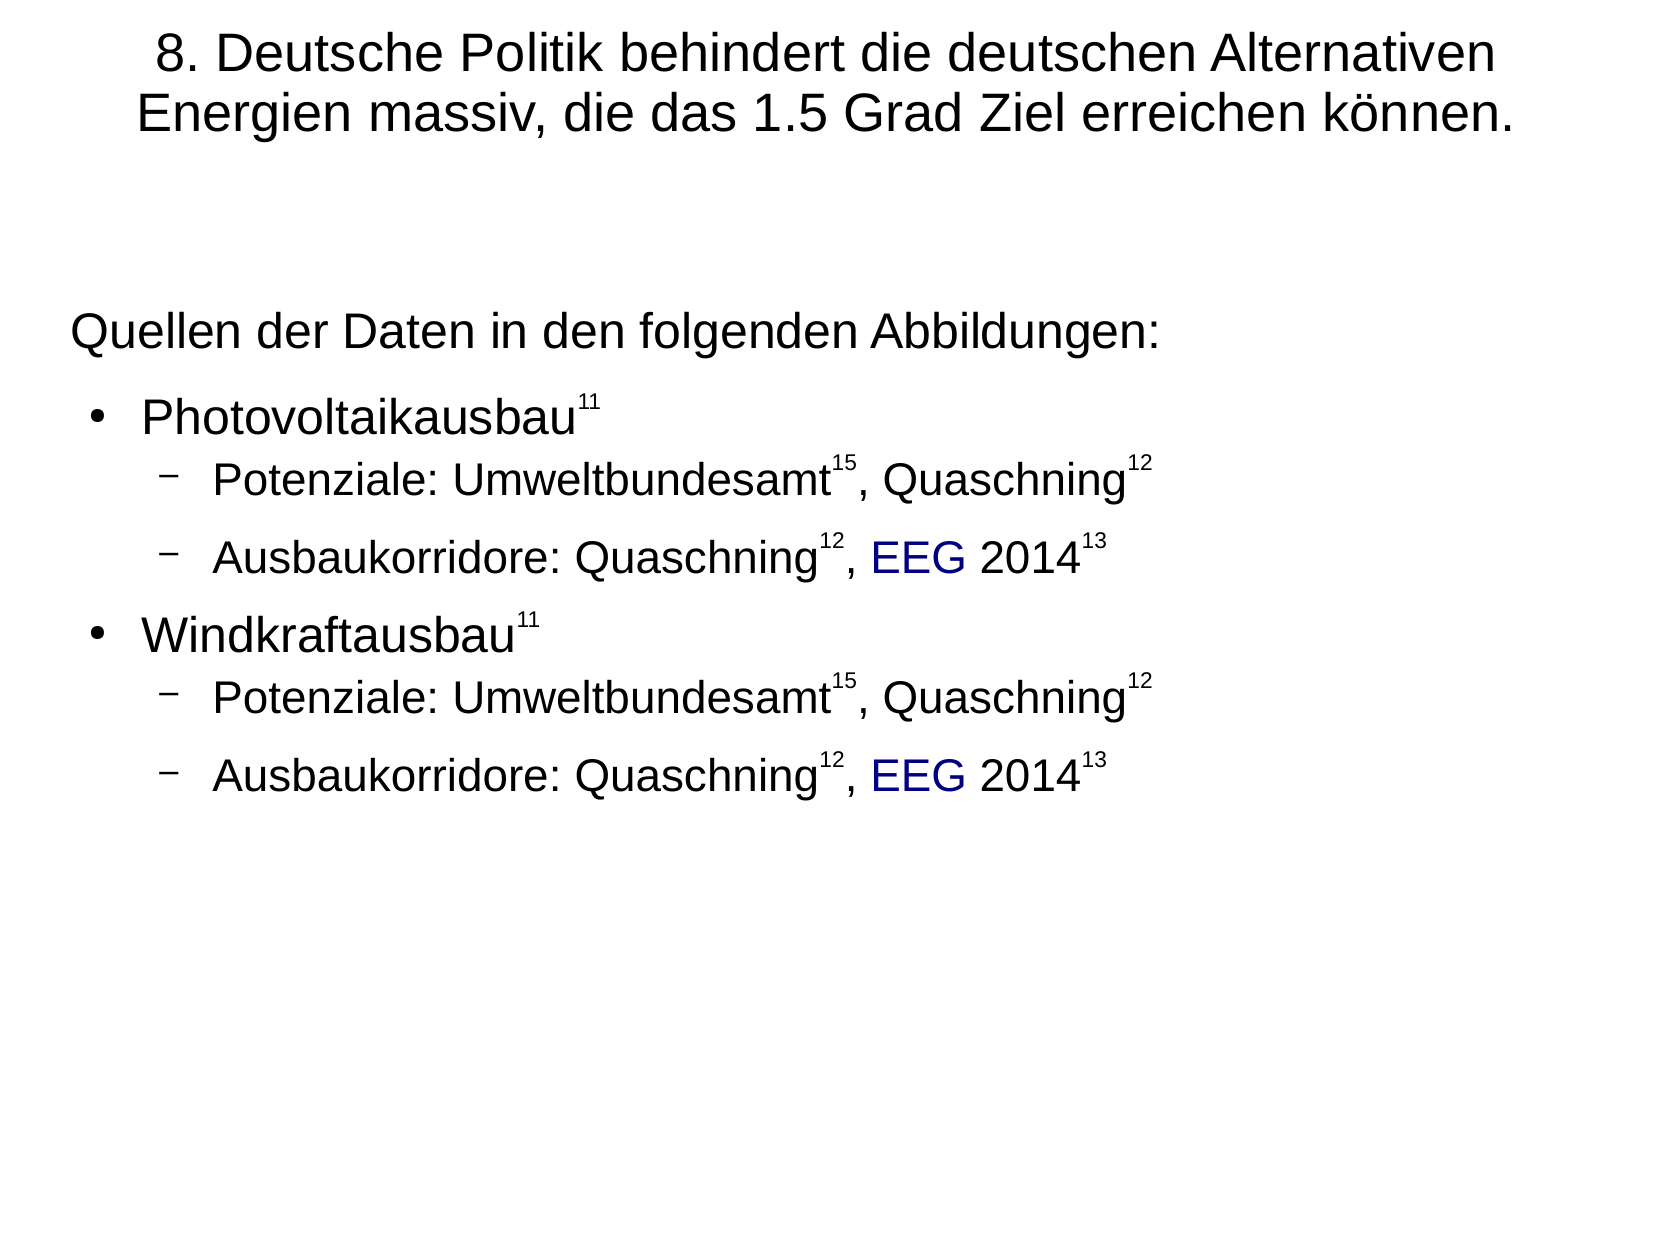

# 8. Deutsche Politik behindert die deutschen Alternativen Energien massiv, die das 1.5 Grad Ziel erreichen können.
Quellen der Daten in den folgenden Abbildungen:
Photovoltaikausbau11
Potenziale: Umweltbundesamt15, Quaschning12
Ausbaukorridore: Quaschning12, EEG 201413
Windkraftausbau11
Potenziale: Umweltbundesamt15, Quaschning12
Ausbaukorridore: Quaschning12, EEG 201413